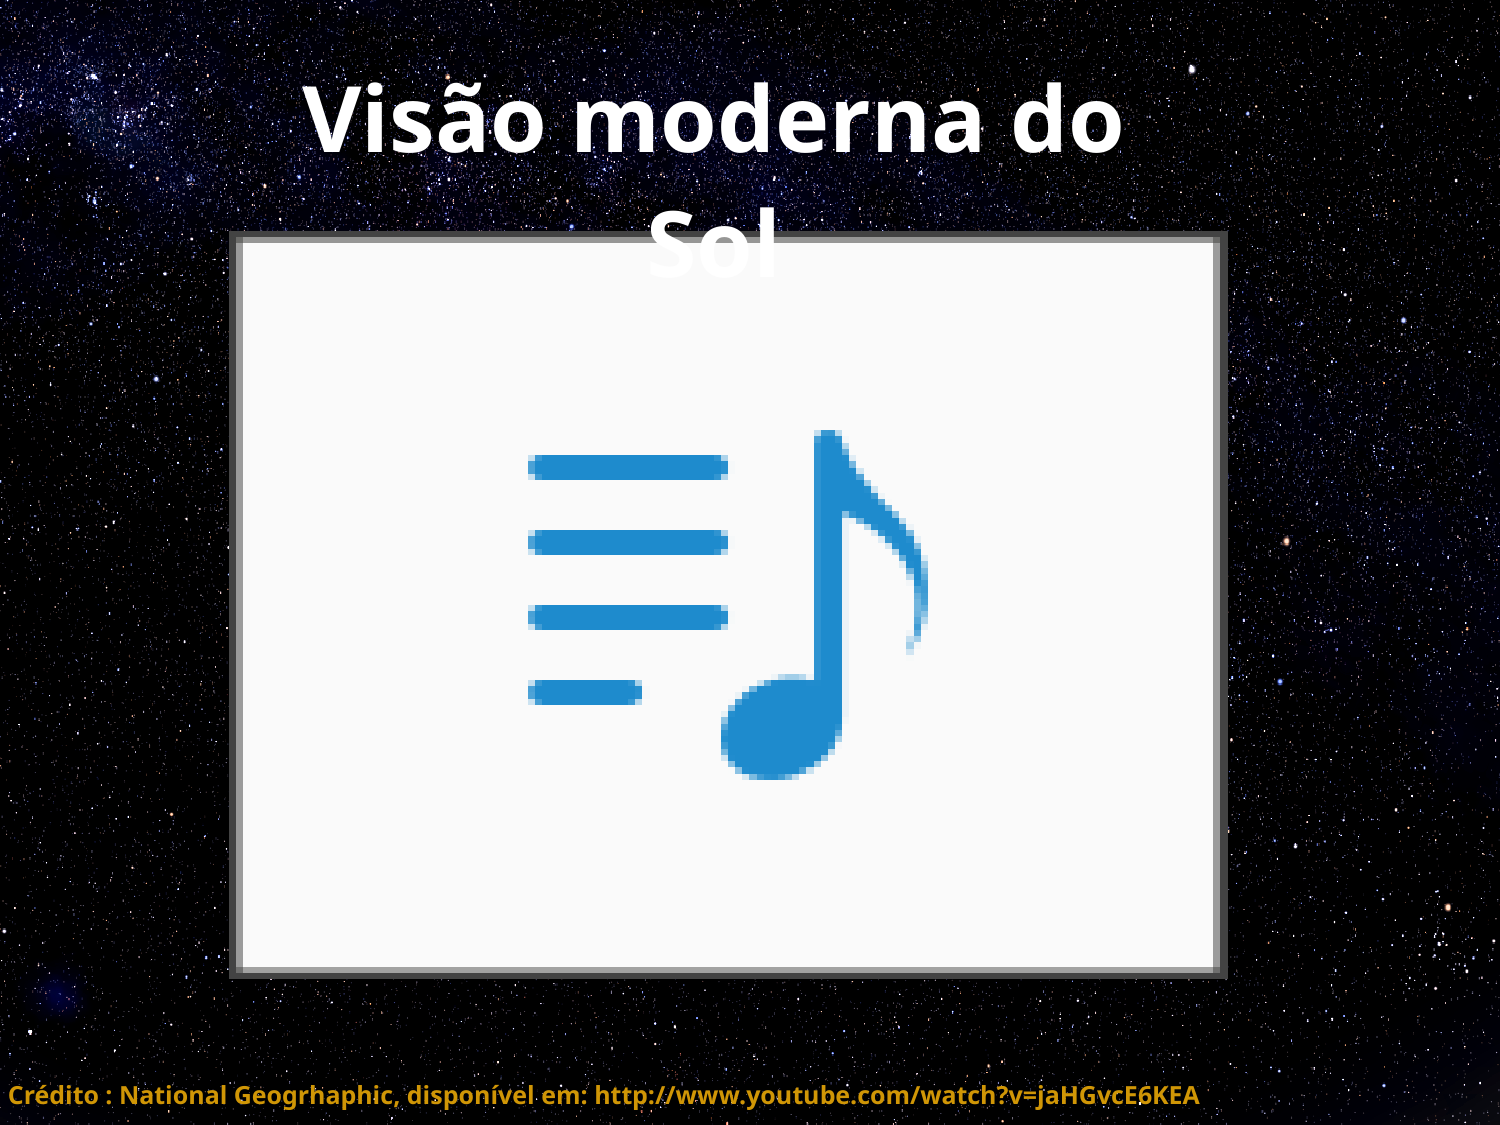

Visão moderna do Sol
Crédito : National Geogrhaphic, disponível em: http://www.youtube.com/watch?v=jaHGvcE6KEA